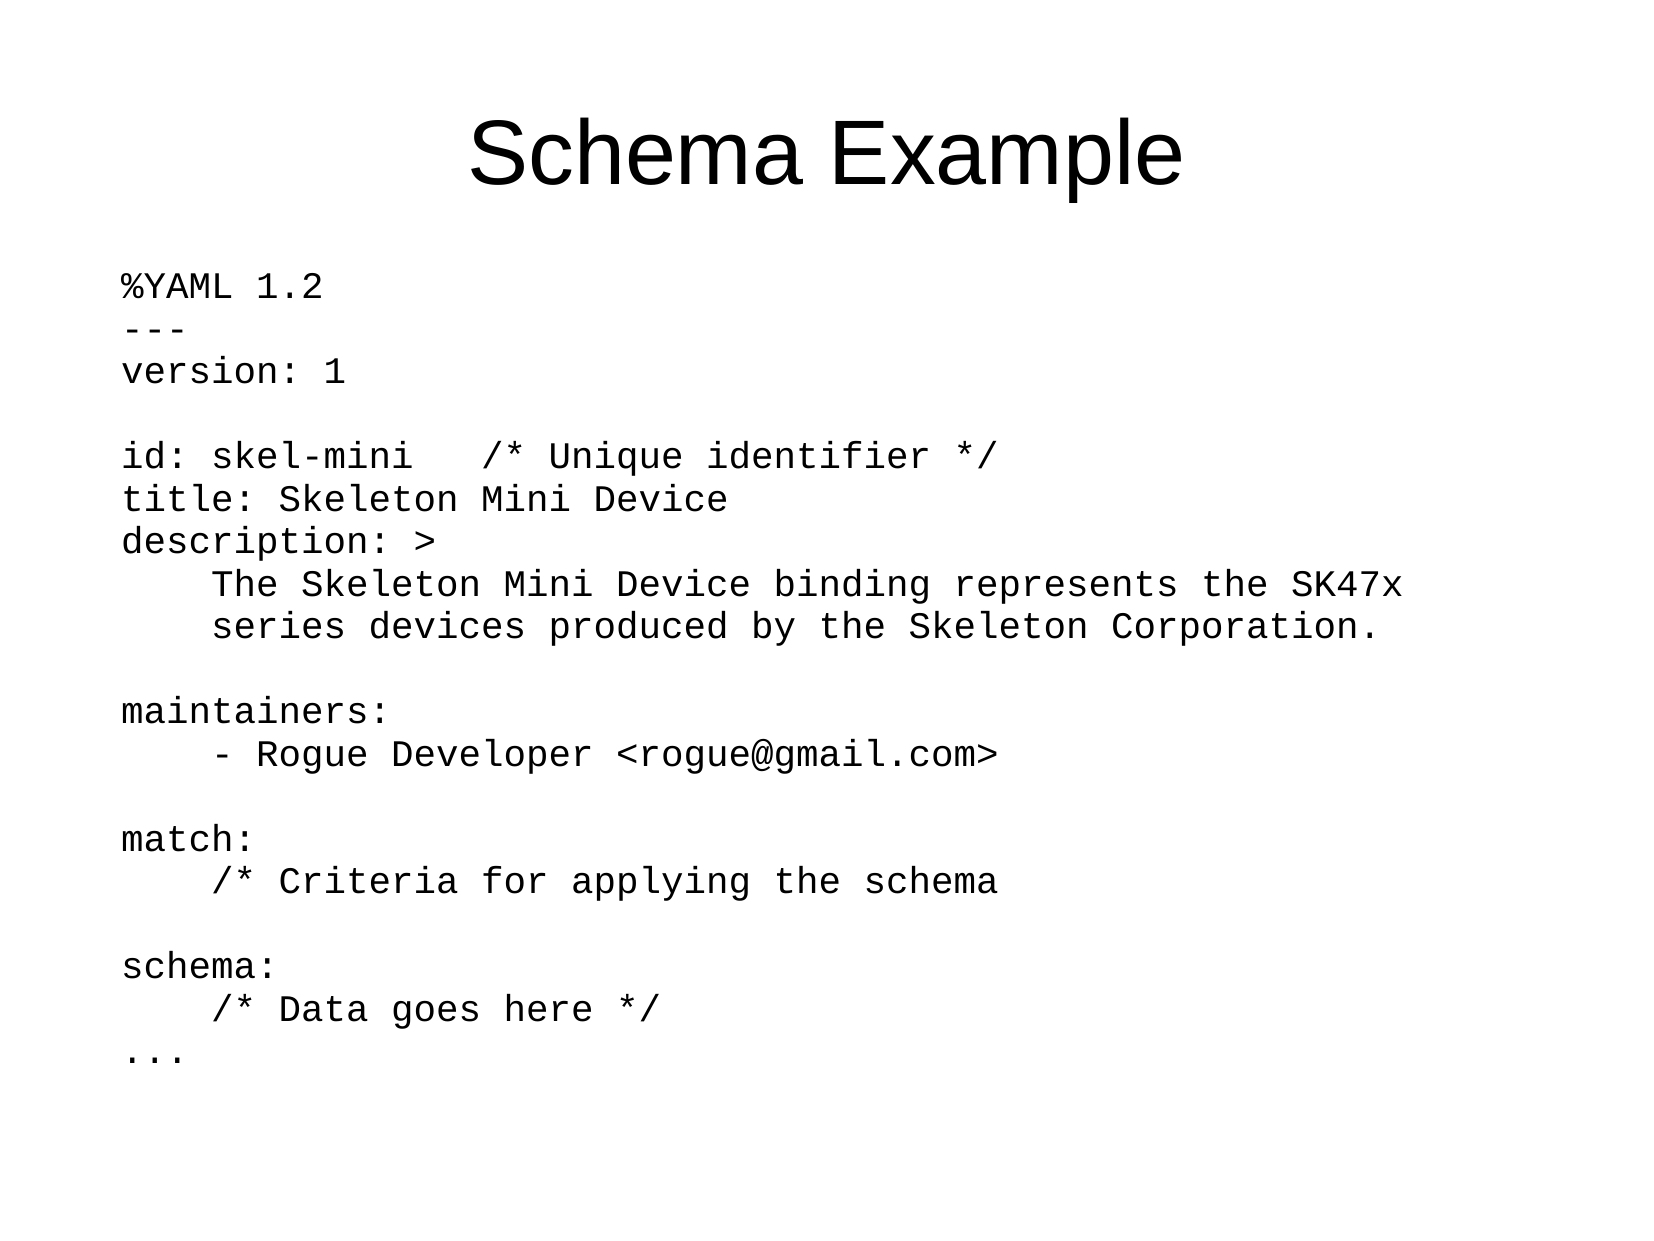

# Schema Example
%YAML 1.2
---
version: 1
id: skel-mini /* Unique identifier */
title: Skeleton Mini Device
description: >
 The Skeleton Mini Device binding represents the SK47x
 series devices produced by the Skeleton Corporation.
maintainers:
 - Rogue Developer <rogue@gmail.com>
match:
 /* Criteria for applying the schema
schema:
 /* Data goes here */
...